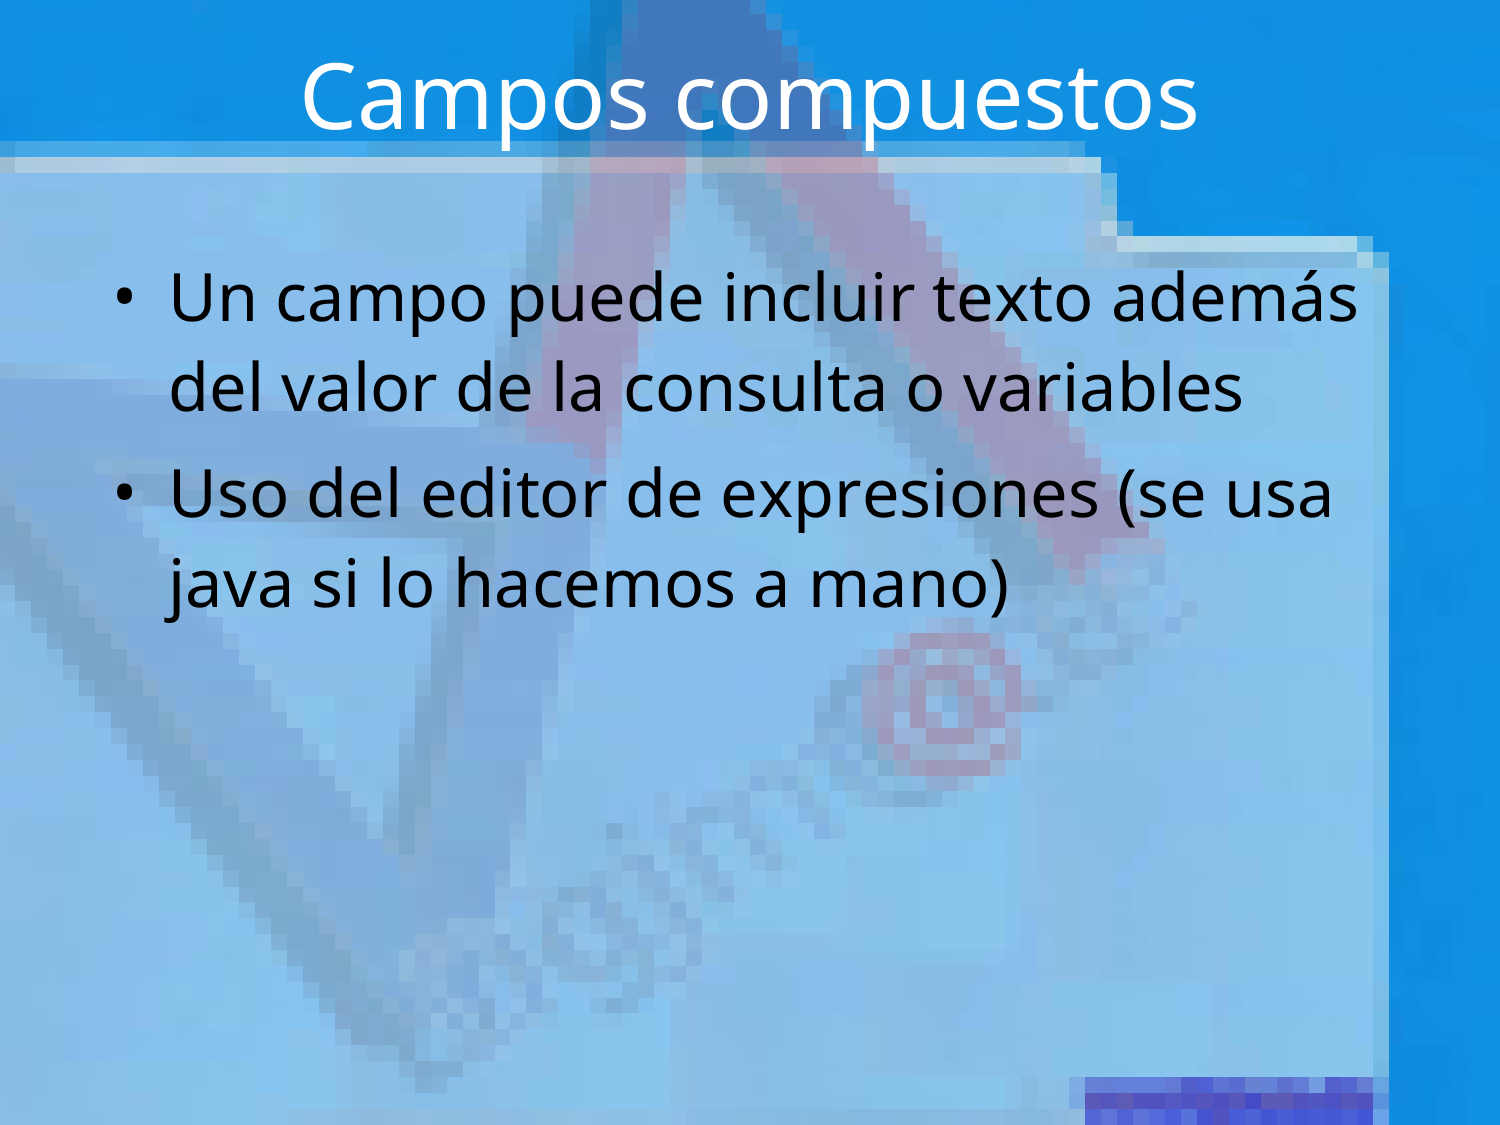

# Campos compuestos
Un campo puede incluir texto además del valor de la consulta o variables
Uso del editor de expresiones (se usa java si lo hacemos a mano)